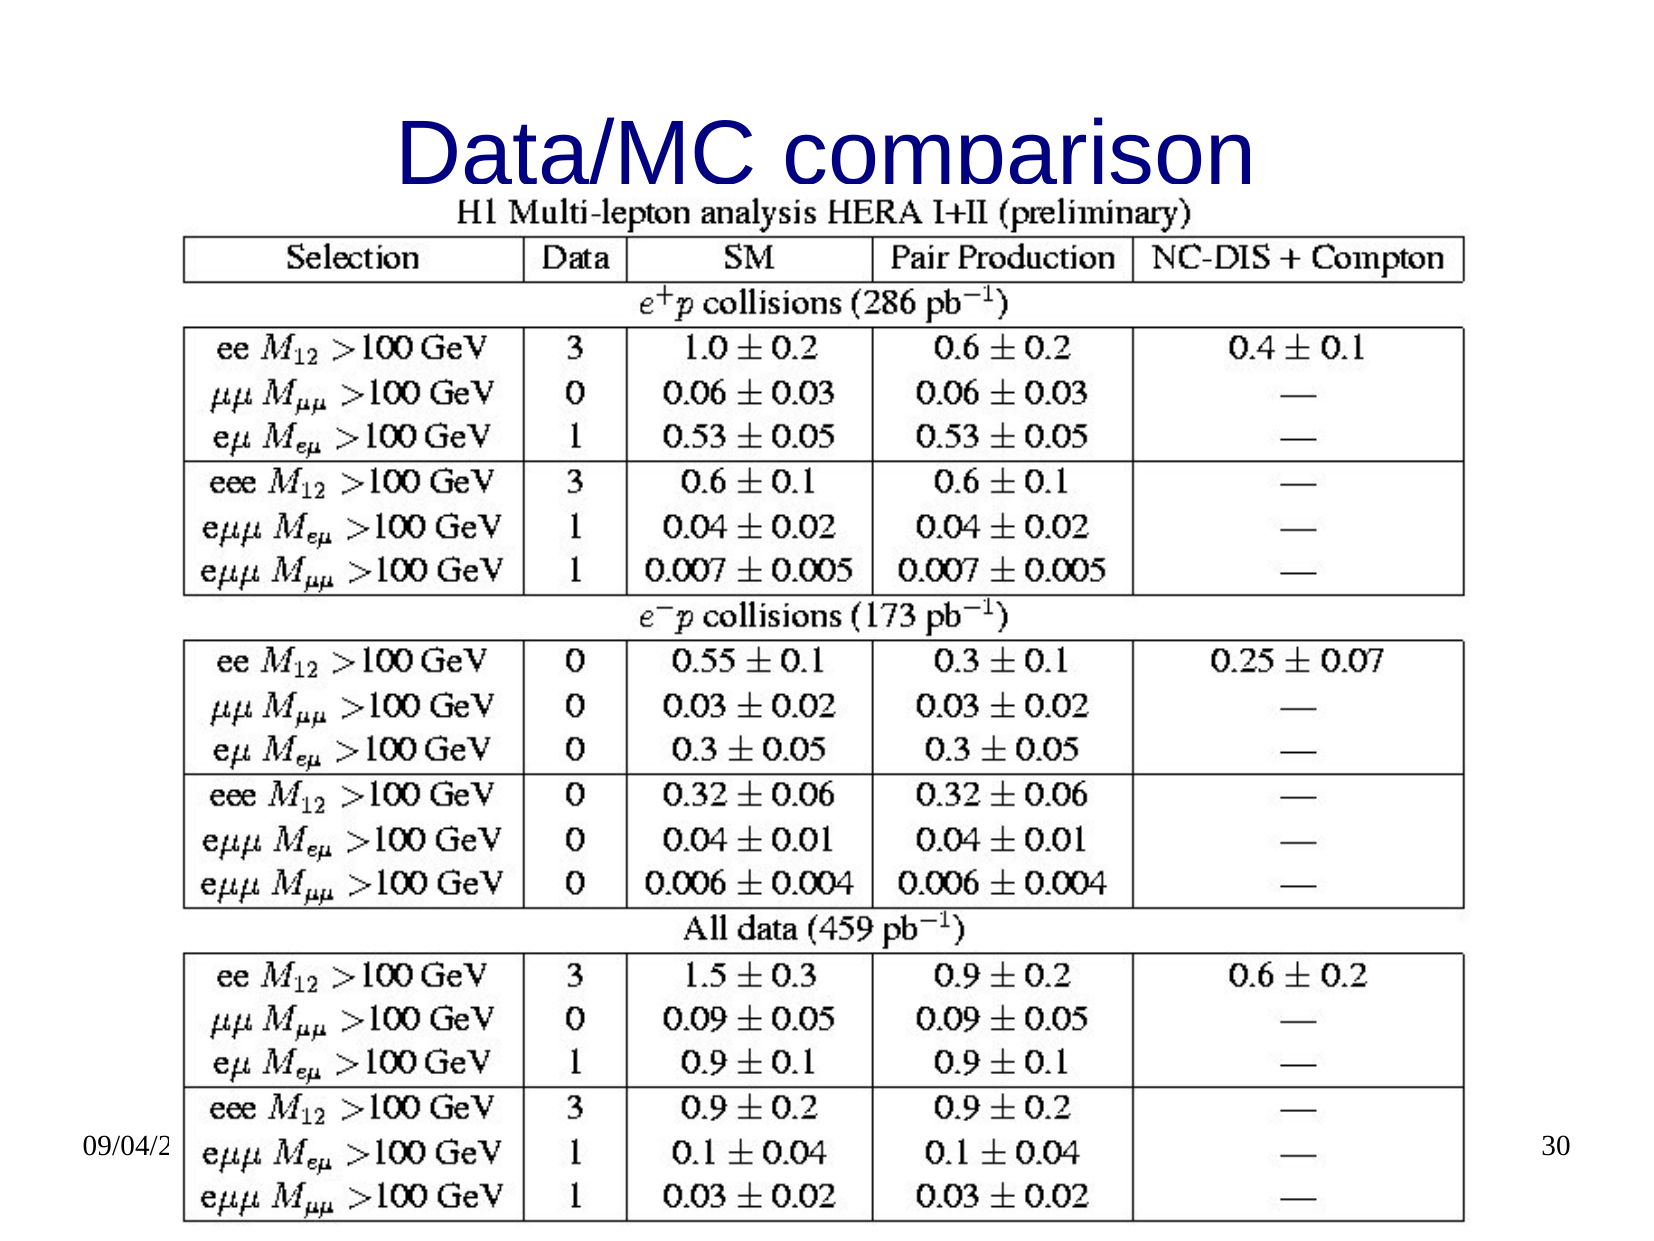

# Data/MC comparison
09/04/2008
A. Parenti
30